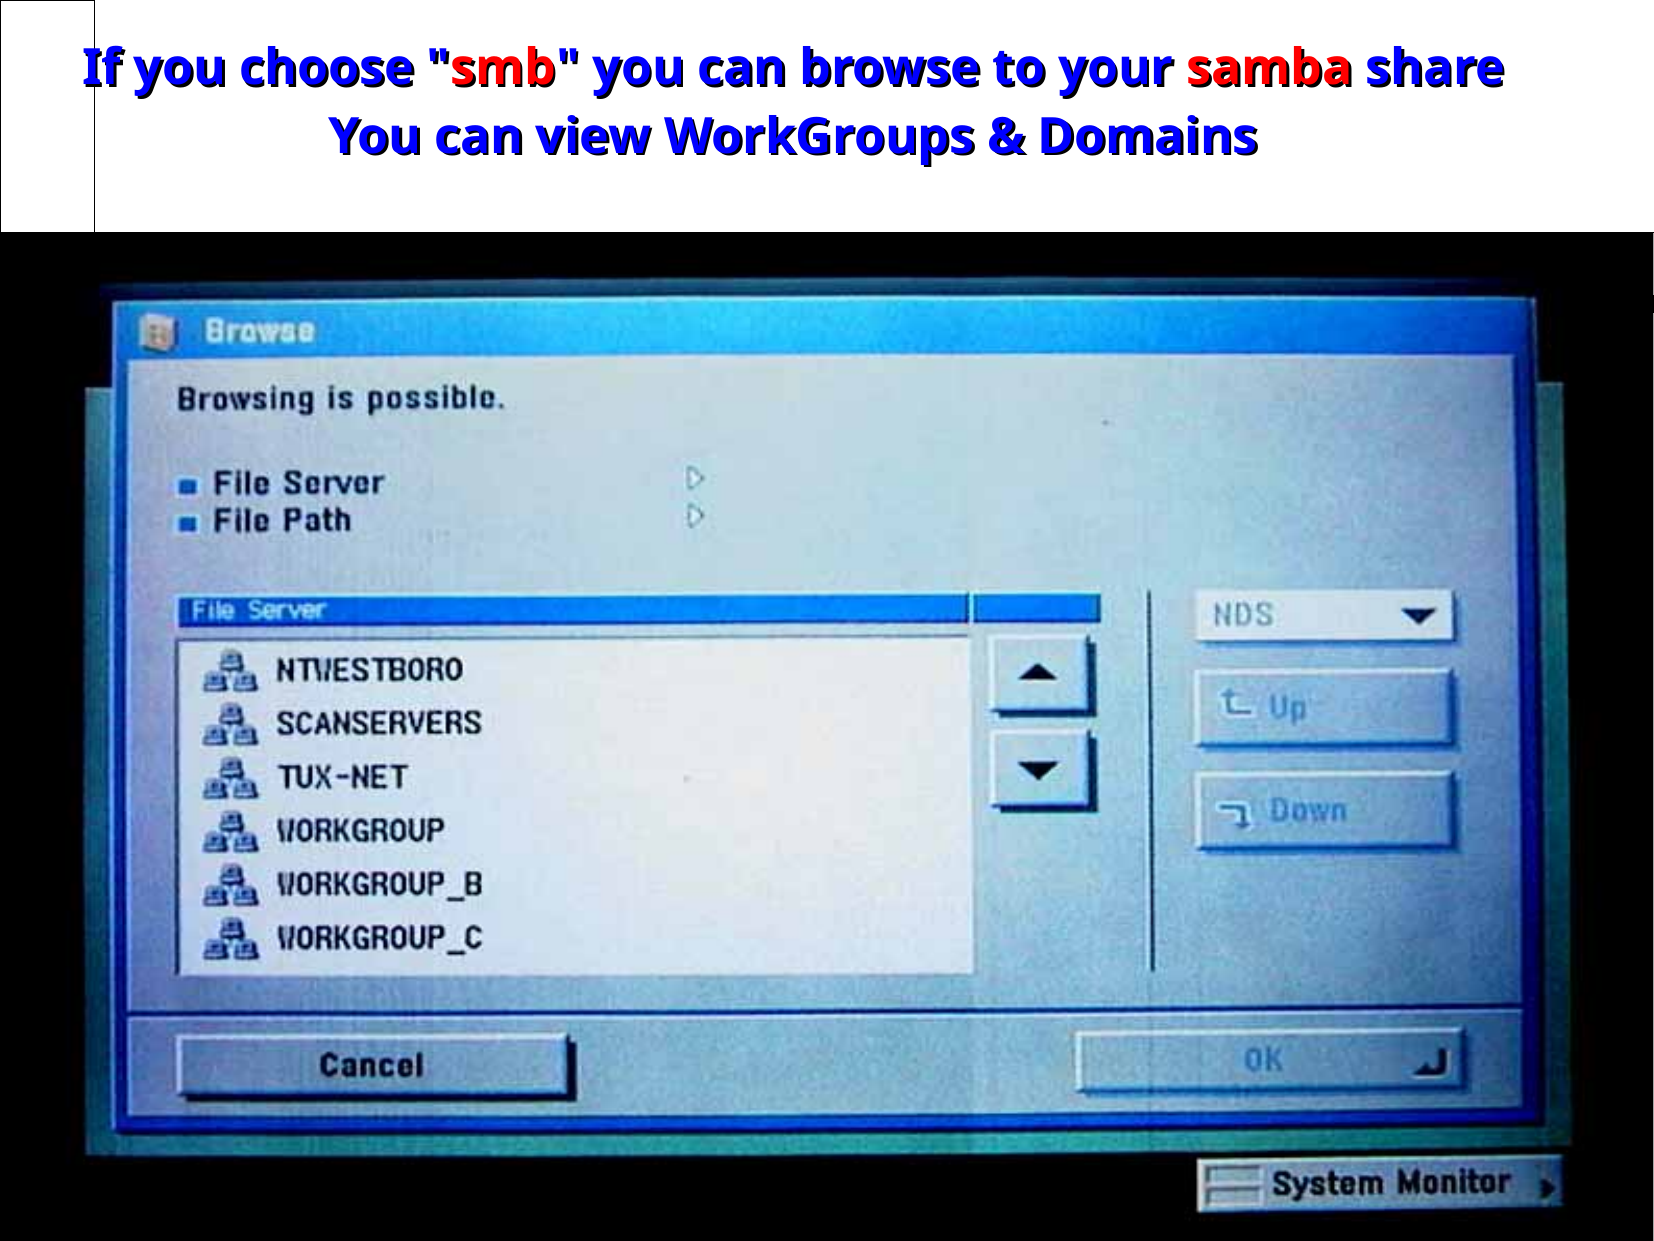

If you choose "smb" you can browse to your samba share
You can view WorkGroups & Domains